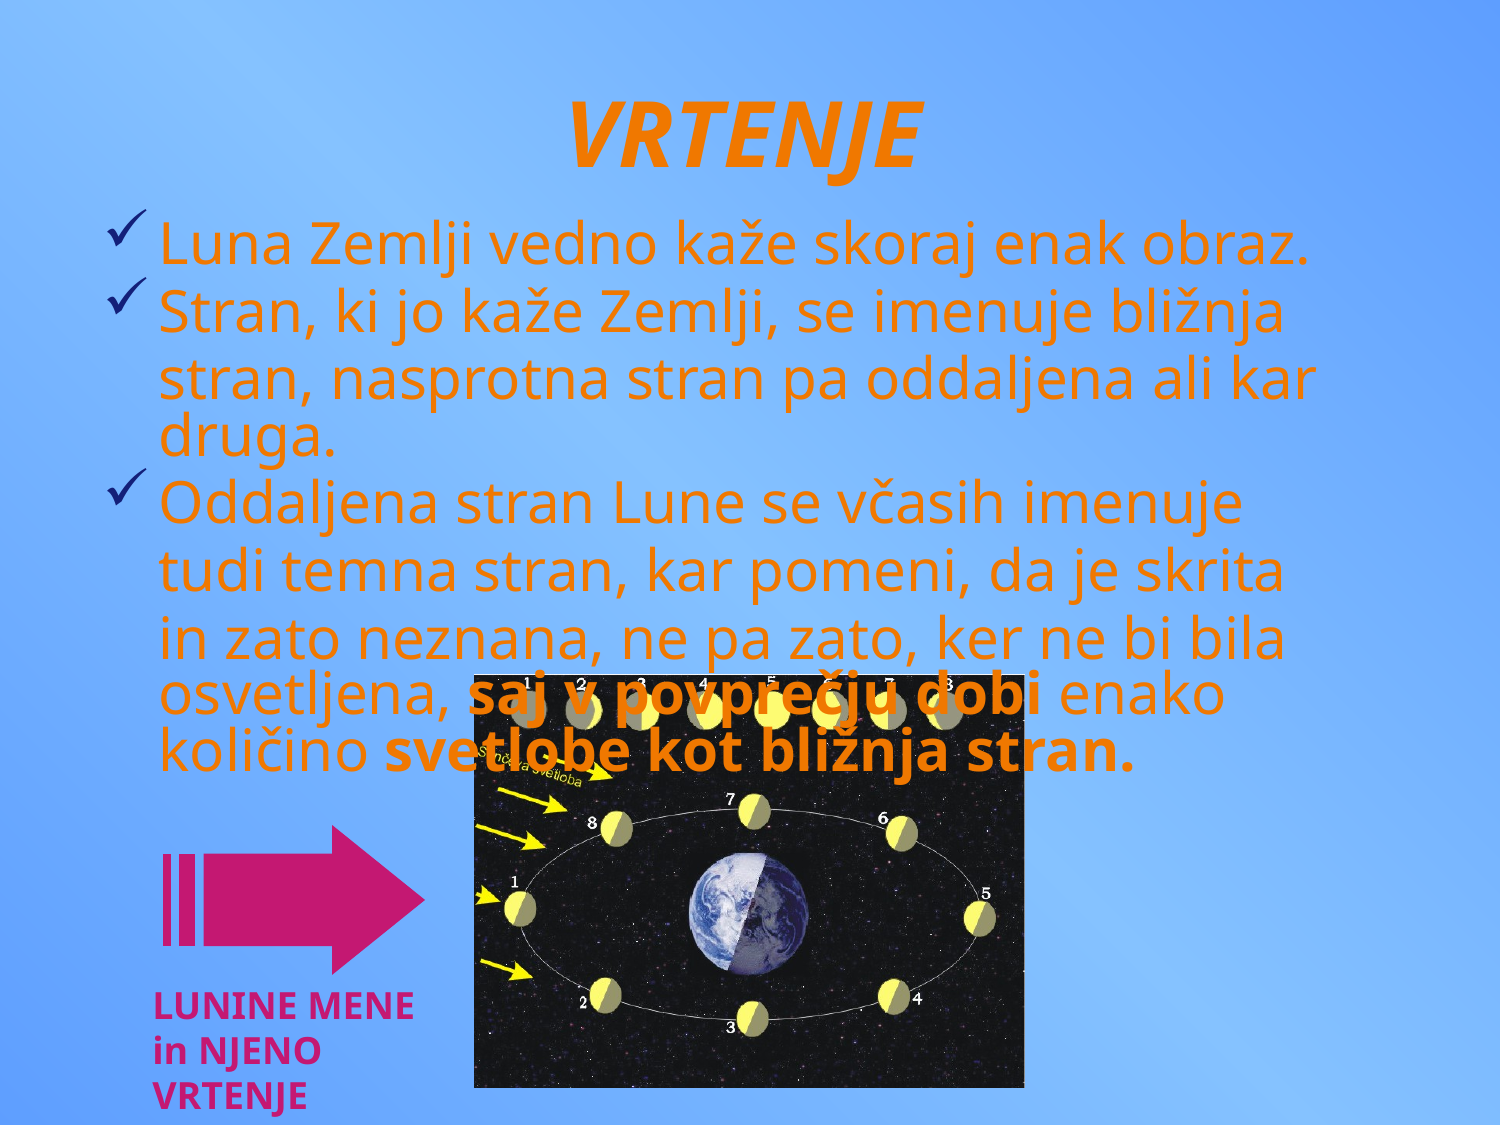

# VRTENJE
Luna Zemlji vedno kaže skoraj enak obraz.
Stran, ki jo kaže Zemlji, se imenuje bližnja
	stran, nasprotna stran pa oddaljena ali kar druga.
Oddaljena stran Lune se včasih imenuje
	tudi temna stran, kar pomeni, da je skrita
	in zato neznana, ne pa zato, ker ne bi bila osvetljena, saj v povprečju dobi enako količino svetlobe kot bližnja stran.
LUNINE MENE in NJENO VRTENJE